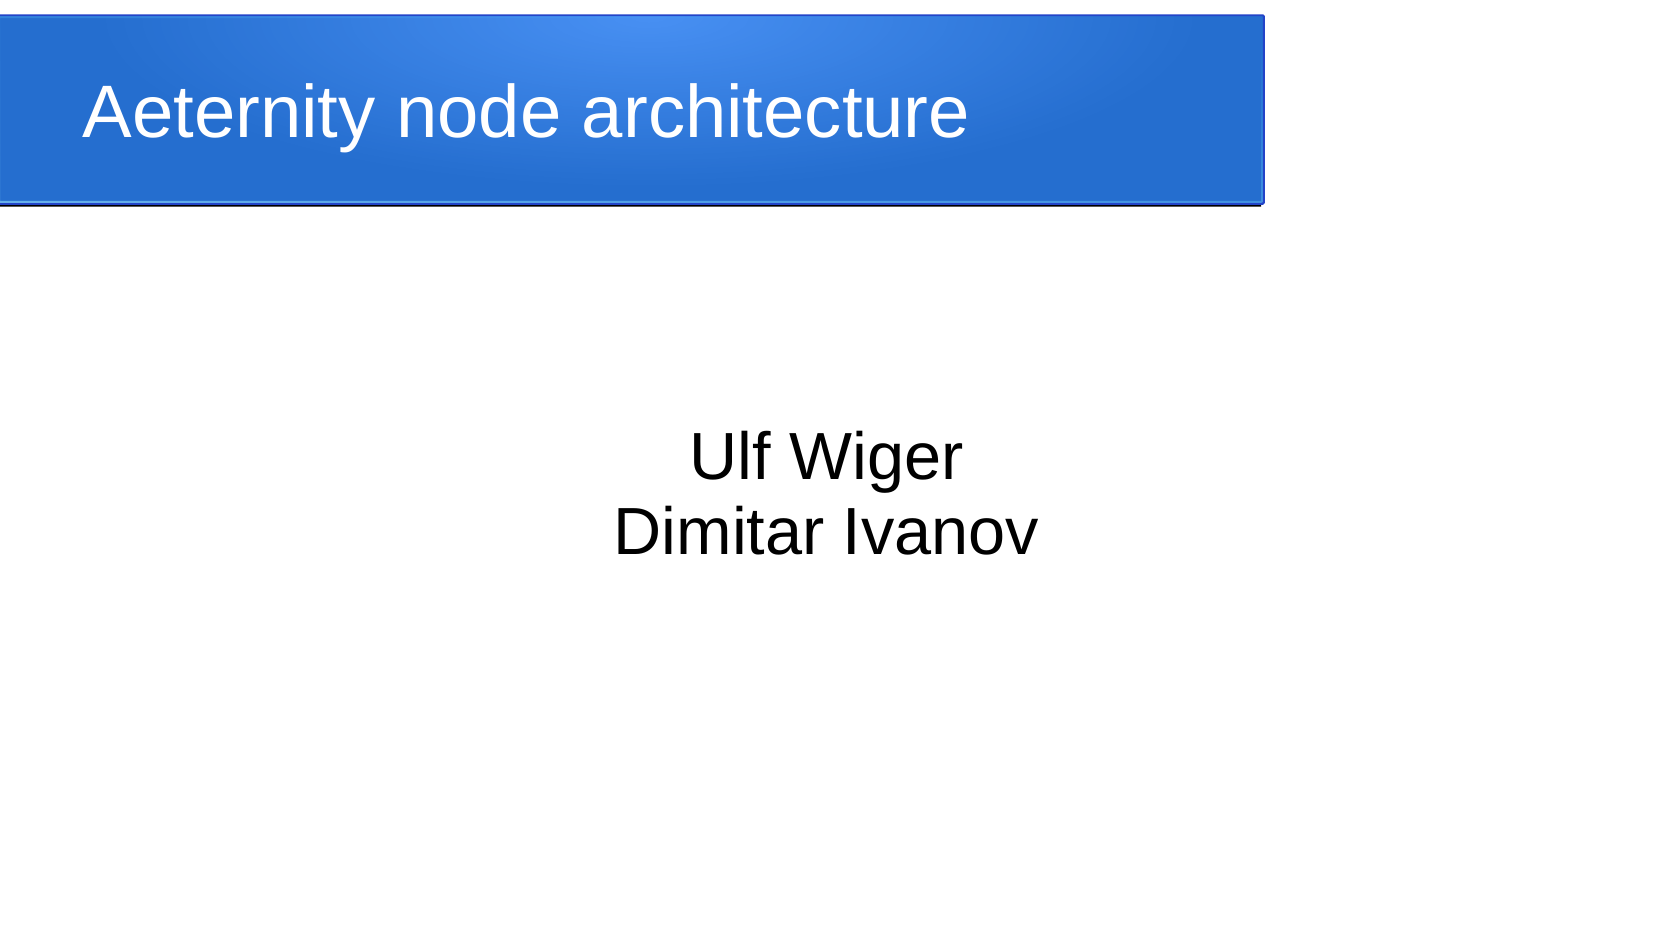

# Aeternity node architecture
Ulf Wiger
Dimitar Ivanov